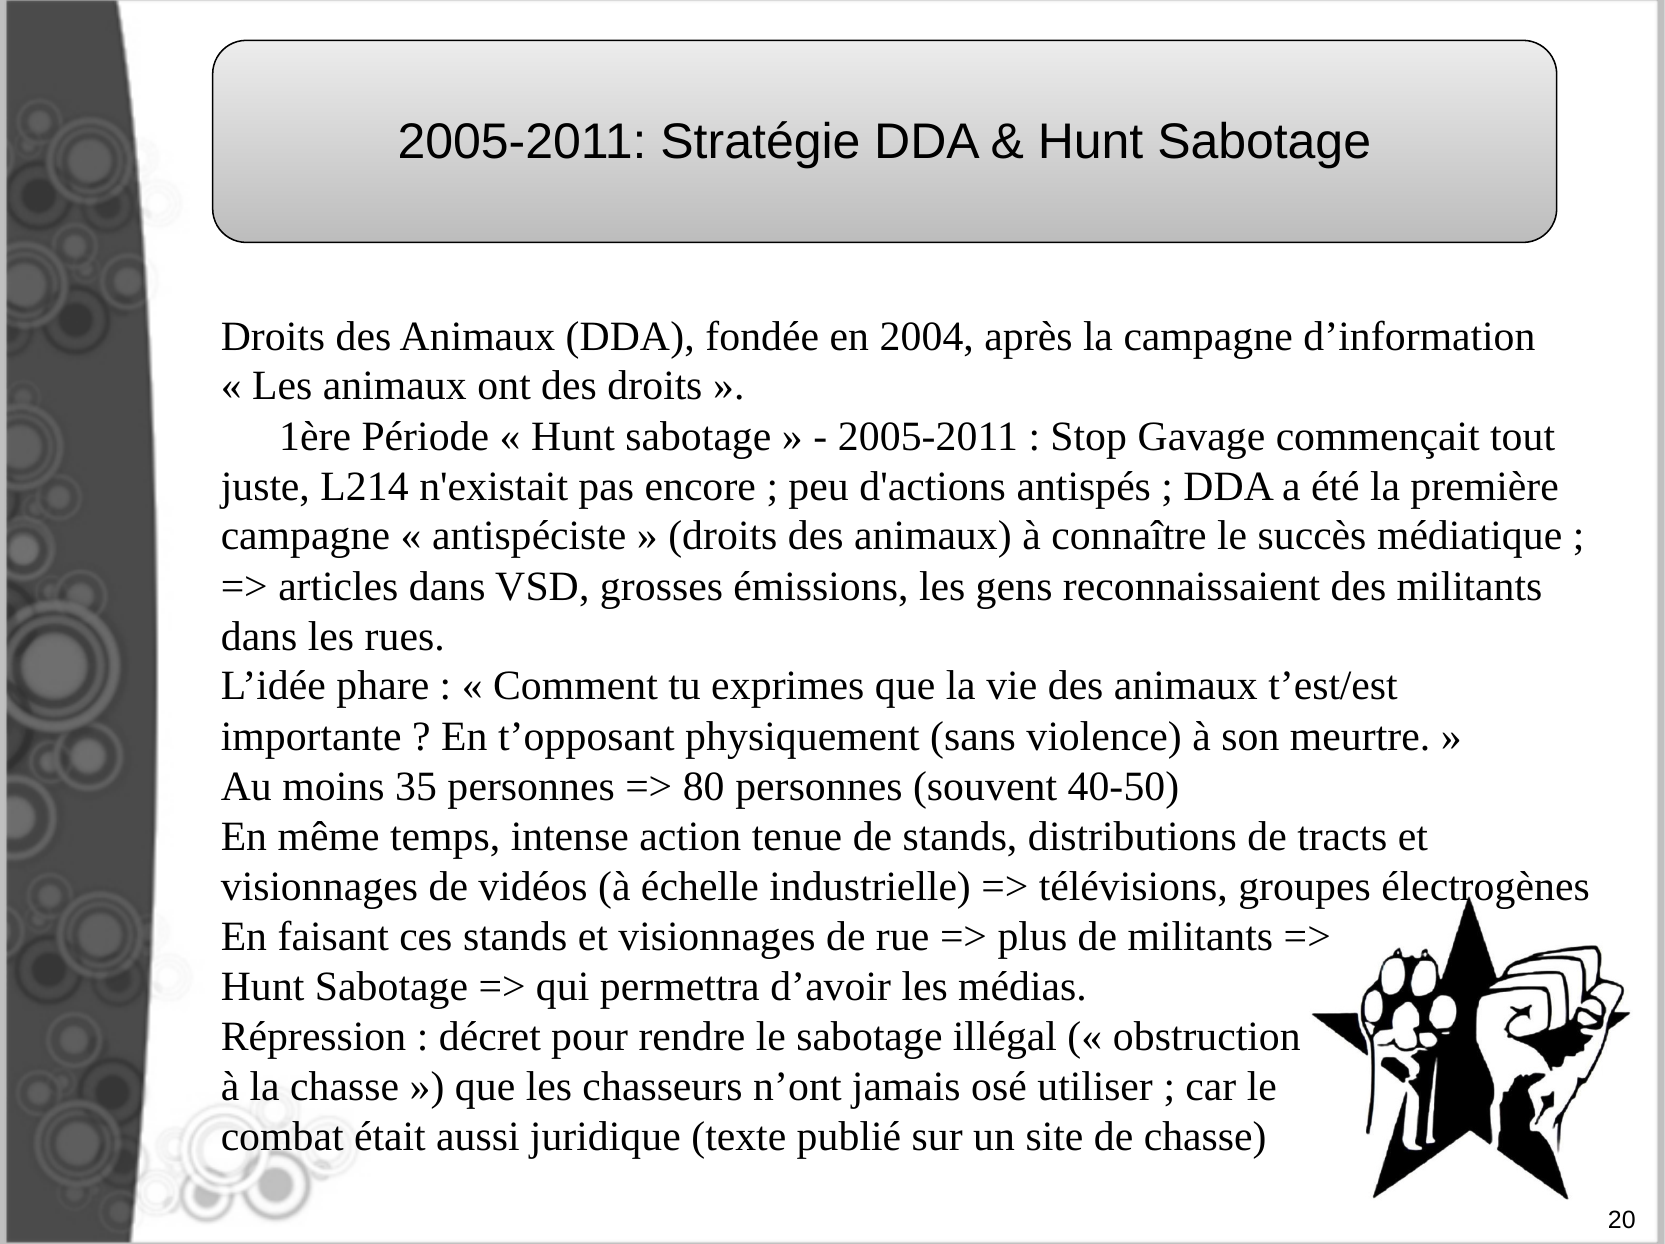

2005-2011: Stratégie DDA & Hunt Sabotage
Droits des Animaux (DDA), fondée en 2004, après la campagne d’information « Les animaux ont des droits ».
	1ère Période « Hunt sabotage » - 2005-2011 : Stop Gavage commençait tout juste, L214 n'existait pas encore ; peu d'actions antispés ; DDA a été la première campagne « antispéciste » (droits des animaux) à connaître le succès médiatique ; => articles dans VSD, grosses émissions, les gens reconnaissaient des militants dans les rues.
L’idée phare : « Comment tu exprimes que la vie des animaux t’est/est importante ? En t’opposant physiquement (sans violence) à son meurtre. »
Au moins 35 personnes => 80 personnes (souvent 40-50)
En même temps, intense action tenue de stands, distributions de tracts et visionnages de vidéos (à échelle industrielle) => télévisions, groupes électrogènes
En faisant ces stands et visionnages de rue => plus de militants =>
Hunt Sabotage => qui permettra d’avoir les médias.
Répression : décret pour rendre le sabotage illégal (« obstruction
à la chasse ») que les chasseurs n’ont jamais osé utiliser ; car le
combat était aussi juridique (texte publié sur un site de chasse)
20